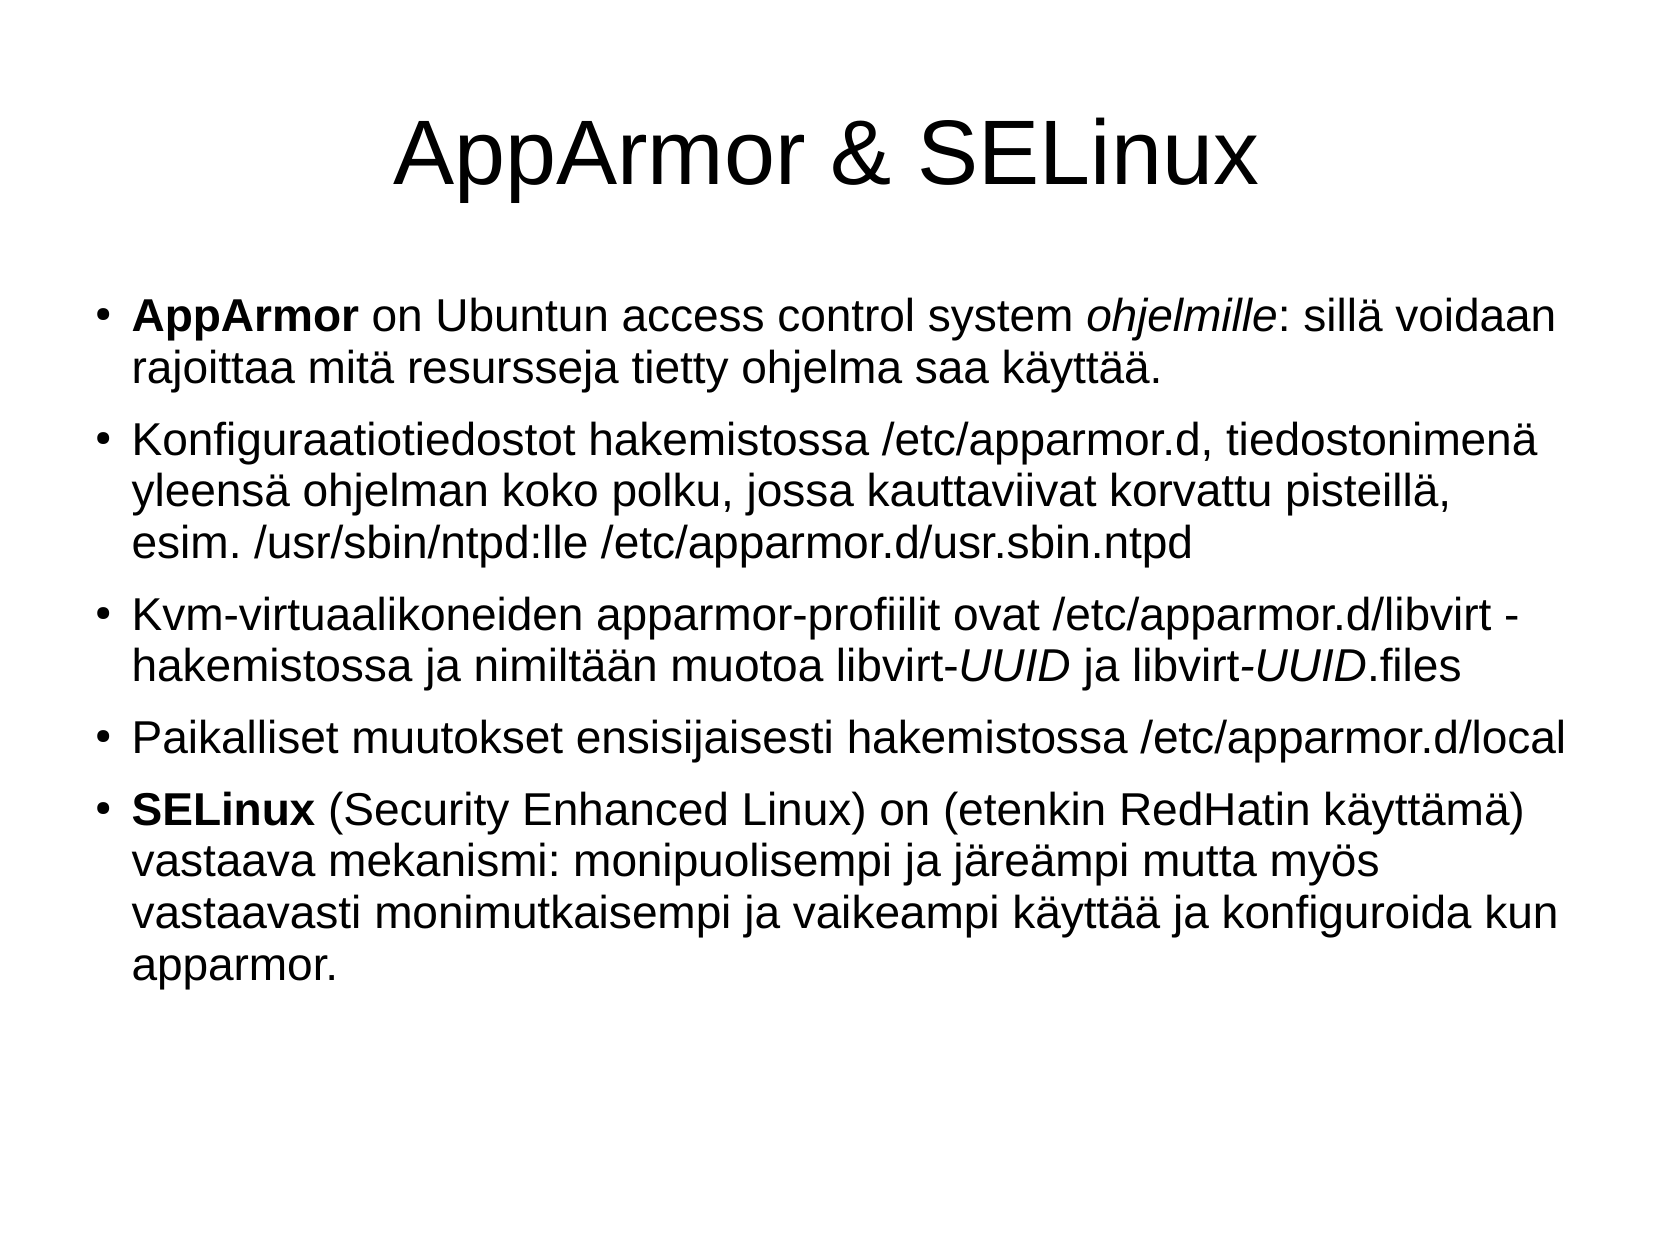

# AppArmor & SELinux
AppArmor on Ubuntun access control system ohjelmille: sillä voidaan rajoittaa mitä resursseja tietty ohjelma saa käyttää.
Konfiguraatiotiedostot hakemistossa /etc/apparmor.d, tiedostonimenä yleensä ohjelman koko polku, jossa kauttaviivat korvattu pisteillä, esim. /usr/sbin/ntpd:lle /etc/apparmor.d/usr.sbin.ntpd
Kvm-virtuaalikoneiden apparmor-profiilit ovat /etc/apparmor.d/libvirt -hakemistossa ja nimiltään muotoa libvirt-UUID ja libvirt-UUID.files
Paikalliset muutokset ensisijaisesti hakemistossa /etc/apparmor.d/local
SELinux (Security Enhanced Linux) on (etenkin RedHatin käyttämä) vastaava mekanismi: monipuolisempi ja järeämpi mutta myös vastaavasti monimutkaisempi ja vaikeampi käyttää ja konfiguroida kun apparmor.